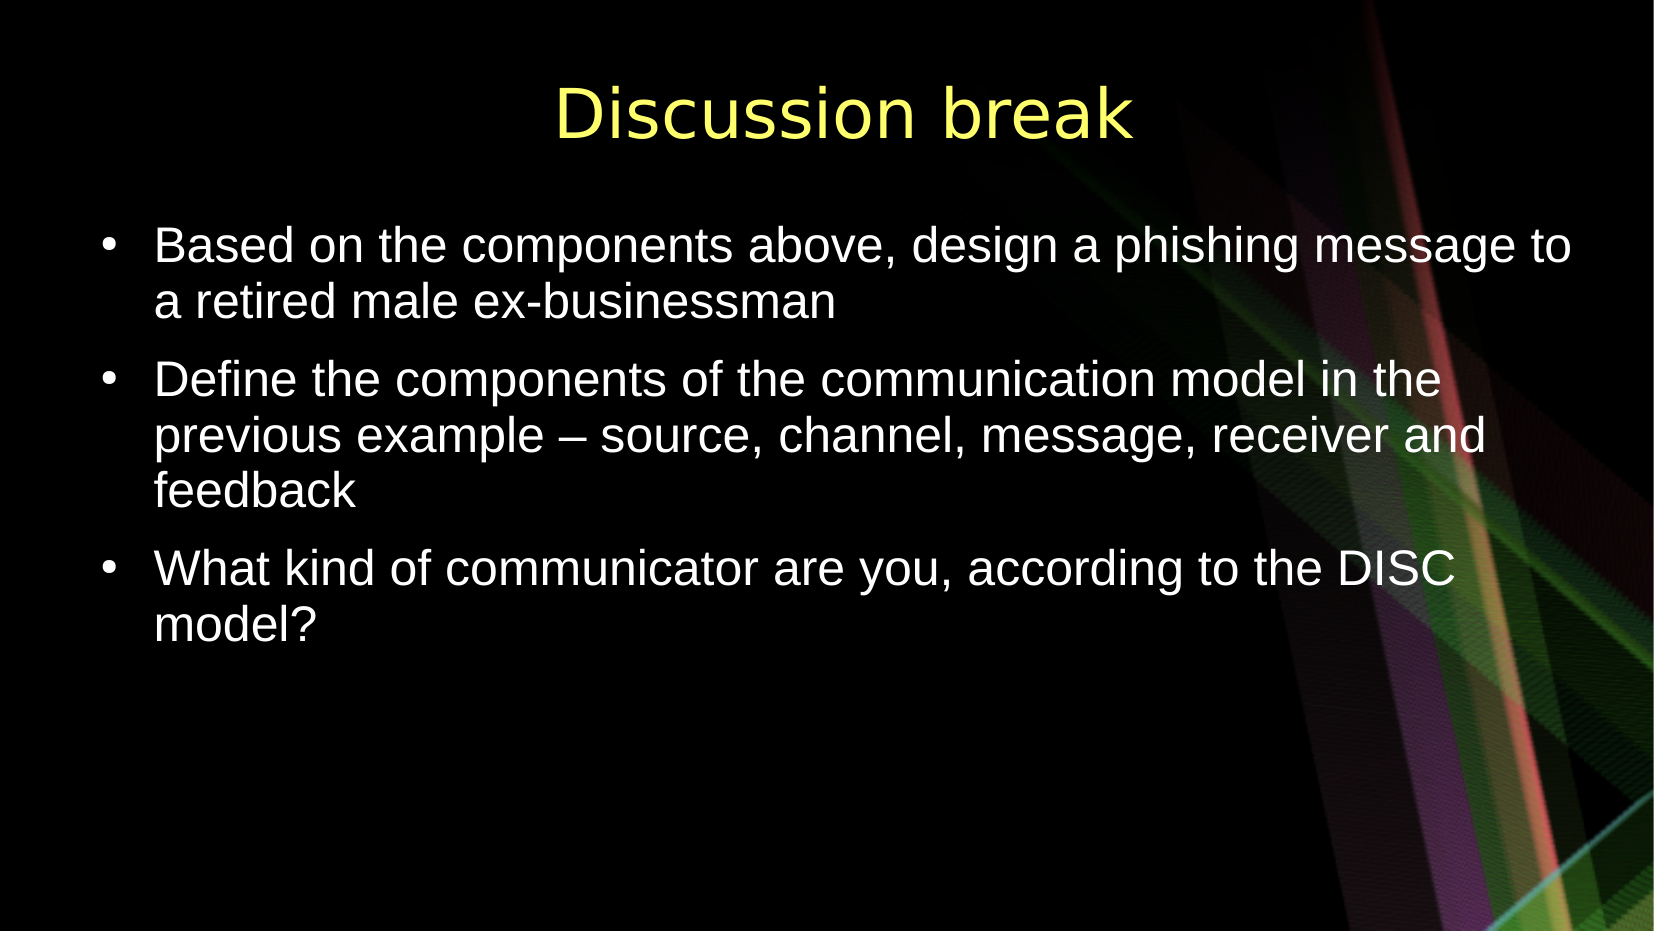

# Discussion break
Based on the components above, design a phishing message to a retired male ex-businessman
Define the components of the communication model in the previous example – source, channel, message, receiver and feedback
What kind of communicator are you, according to the DISC model?